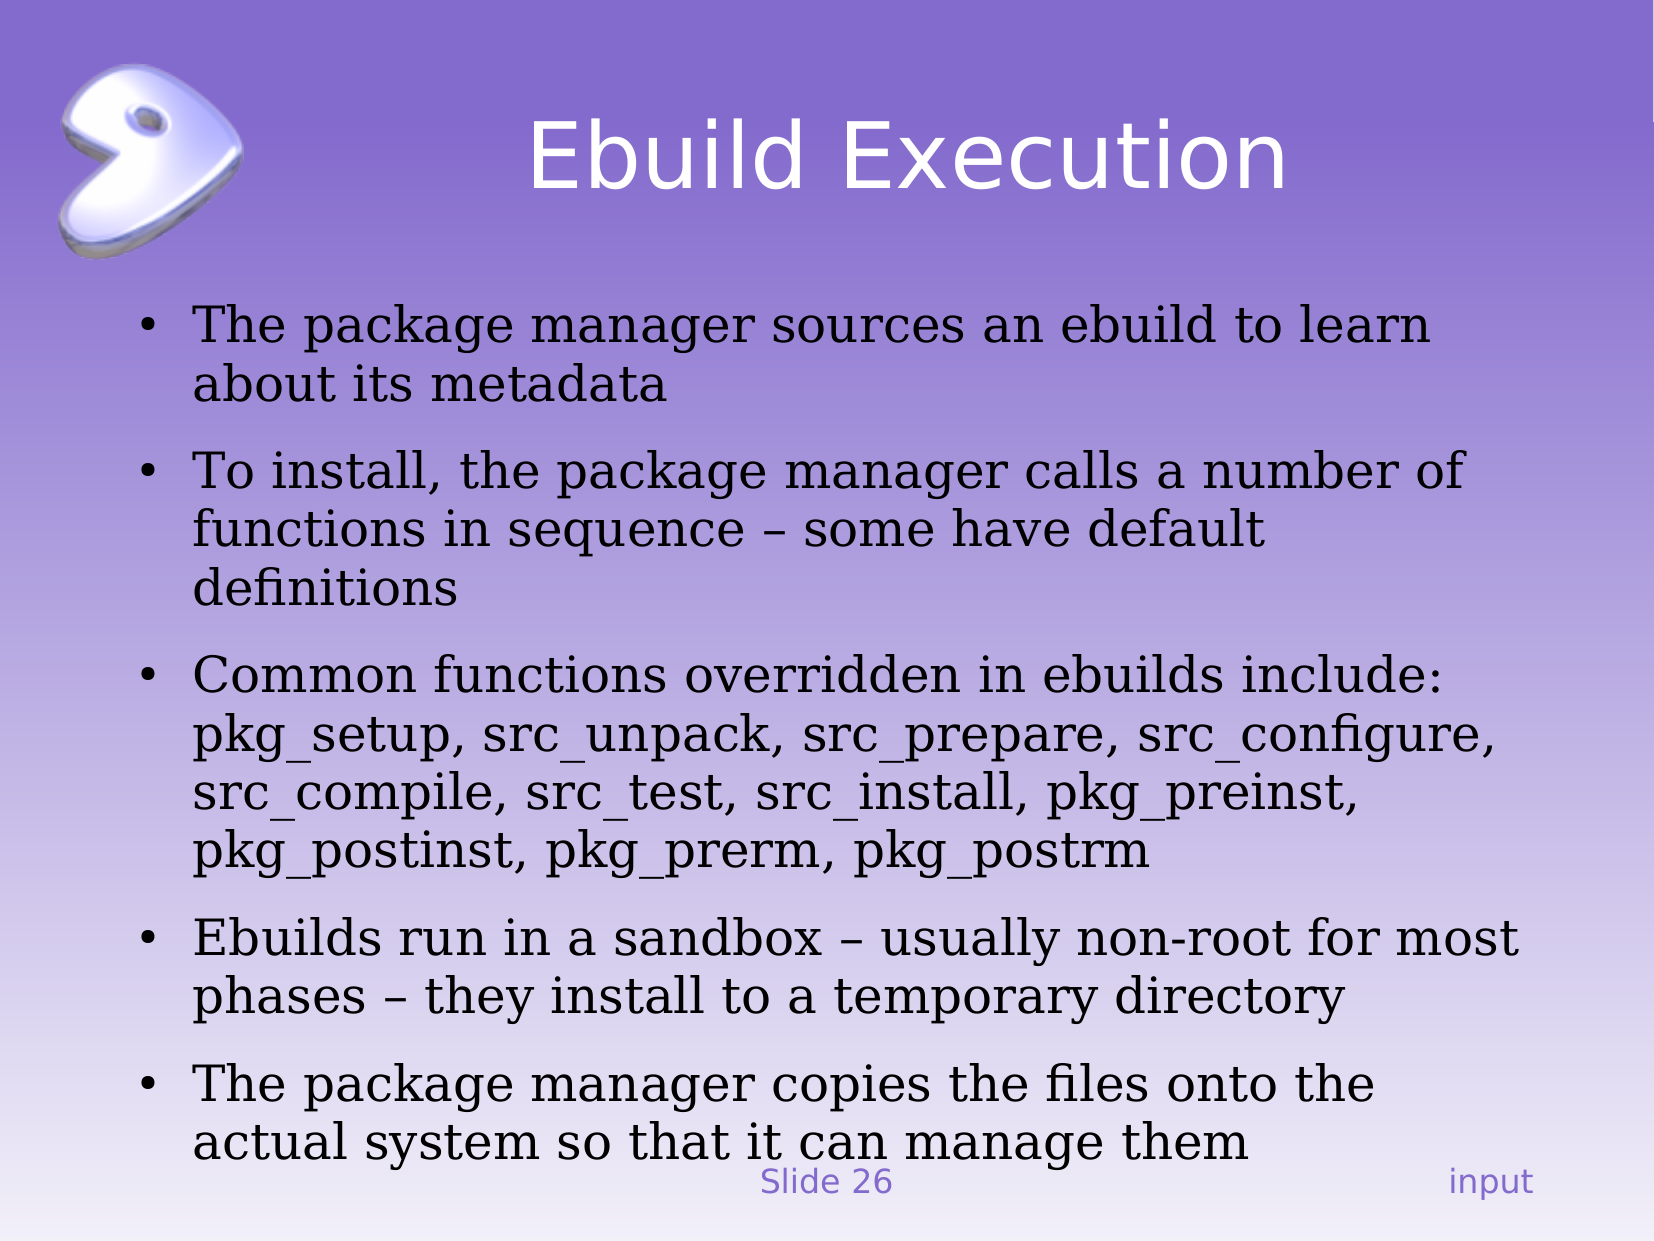

# Ebuild Execution
The package manager sources an ebuild to learn about its metadata
To install, the package manager calls a number of functions in sequence – some have default definitions
Common functions overridden in ebuilds include:
pkg_setup, src_unpack, src_prepare, src_configure, src_compile, src_test, src_install, pkg_preinst, pkg_postinst, pkg_prerm, pkg_postrm
Ebuilds run in a sandbox – usually non-root for most phases – they install to a temporary directory
The package manager copies the files onto the actual system so that it can manage them